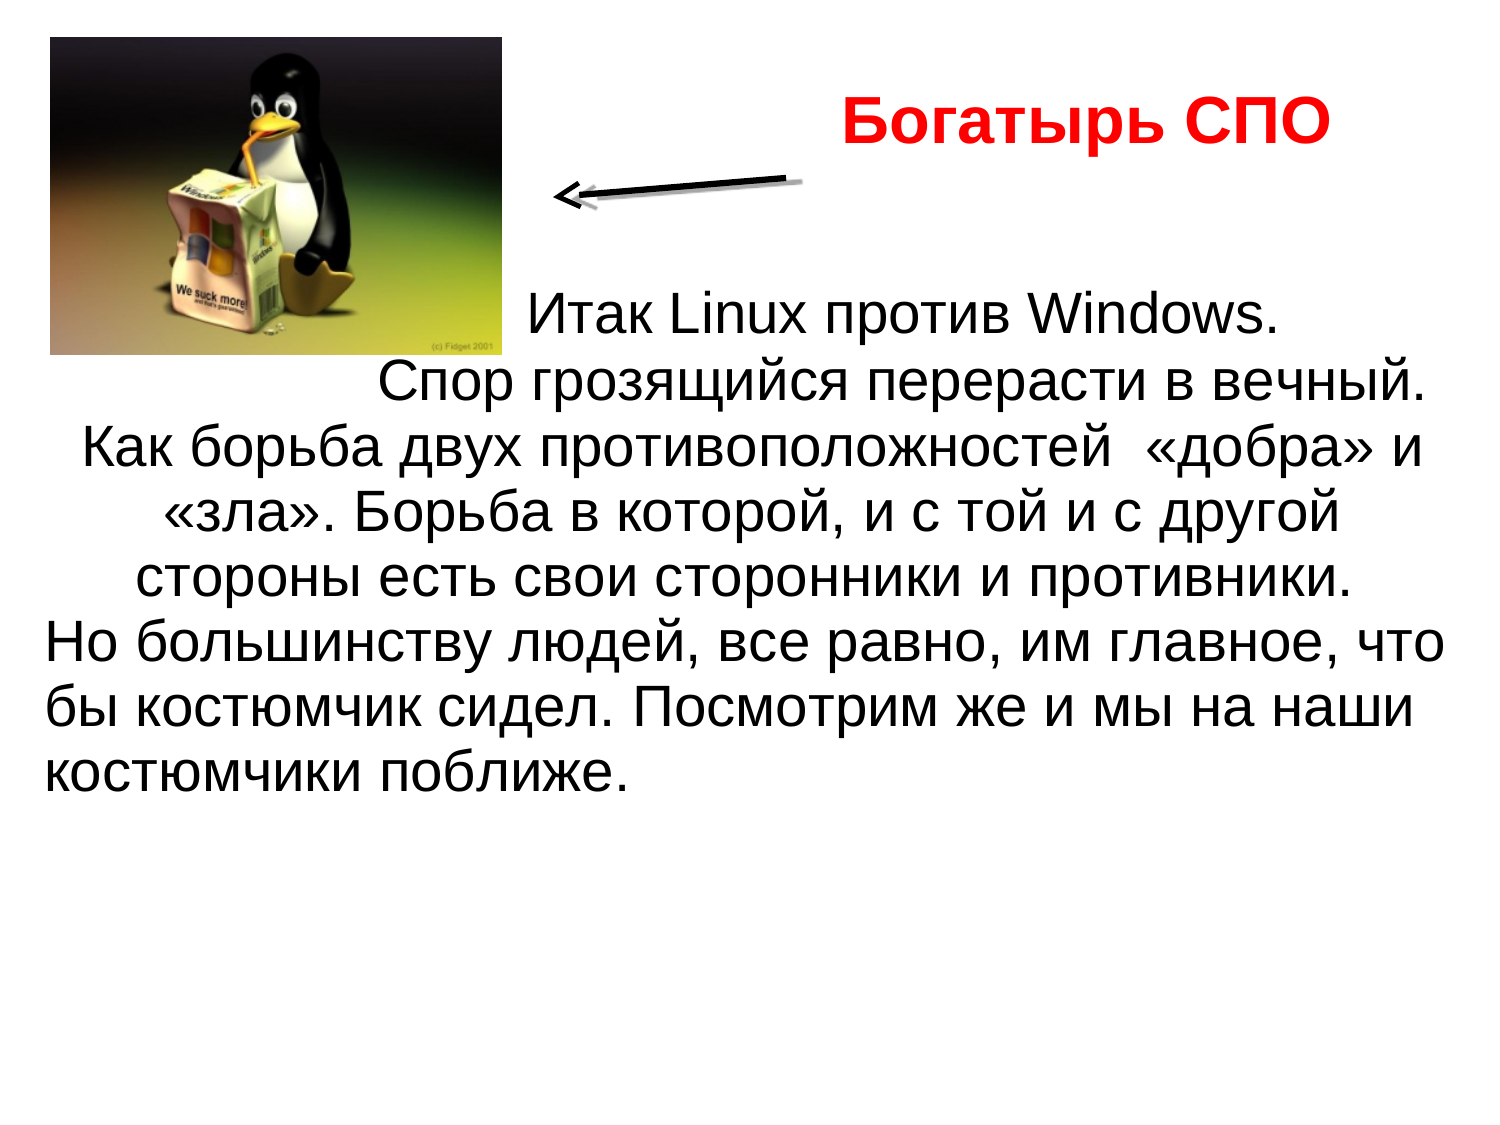

Богатырь СПО
		 Итак Linux против Windows. 			Спор грозящийся перерасти в вечный. Как борьба двух противоположностей «добра» и «зла». Борьба в которой, и с той и с другой стороны есть свои сторонники и противники.
Но большинству людей, все равно, им главное, что бы костюмчик сидел. Посмотрим же и мы на наши костюмчики поближе.